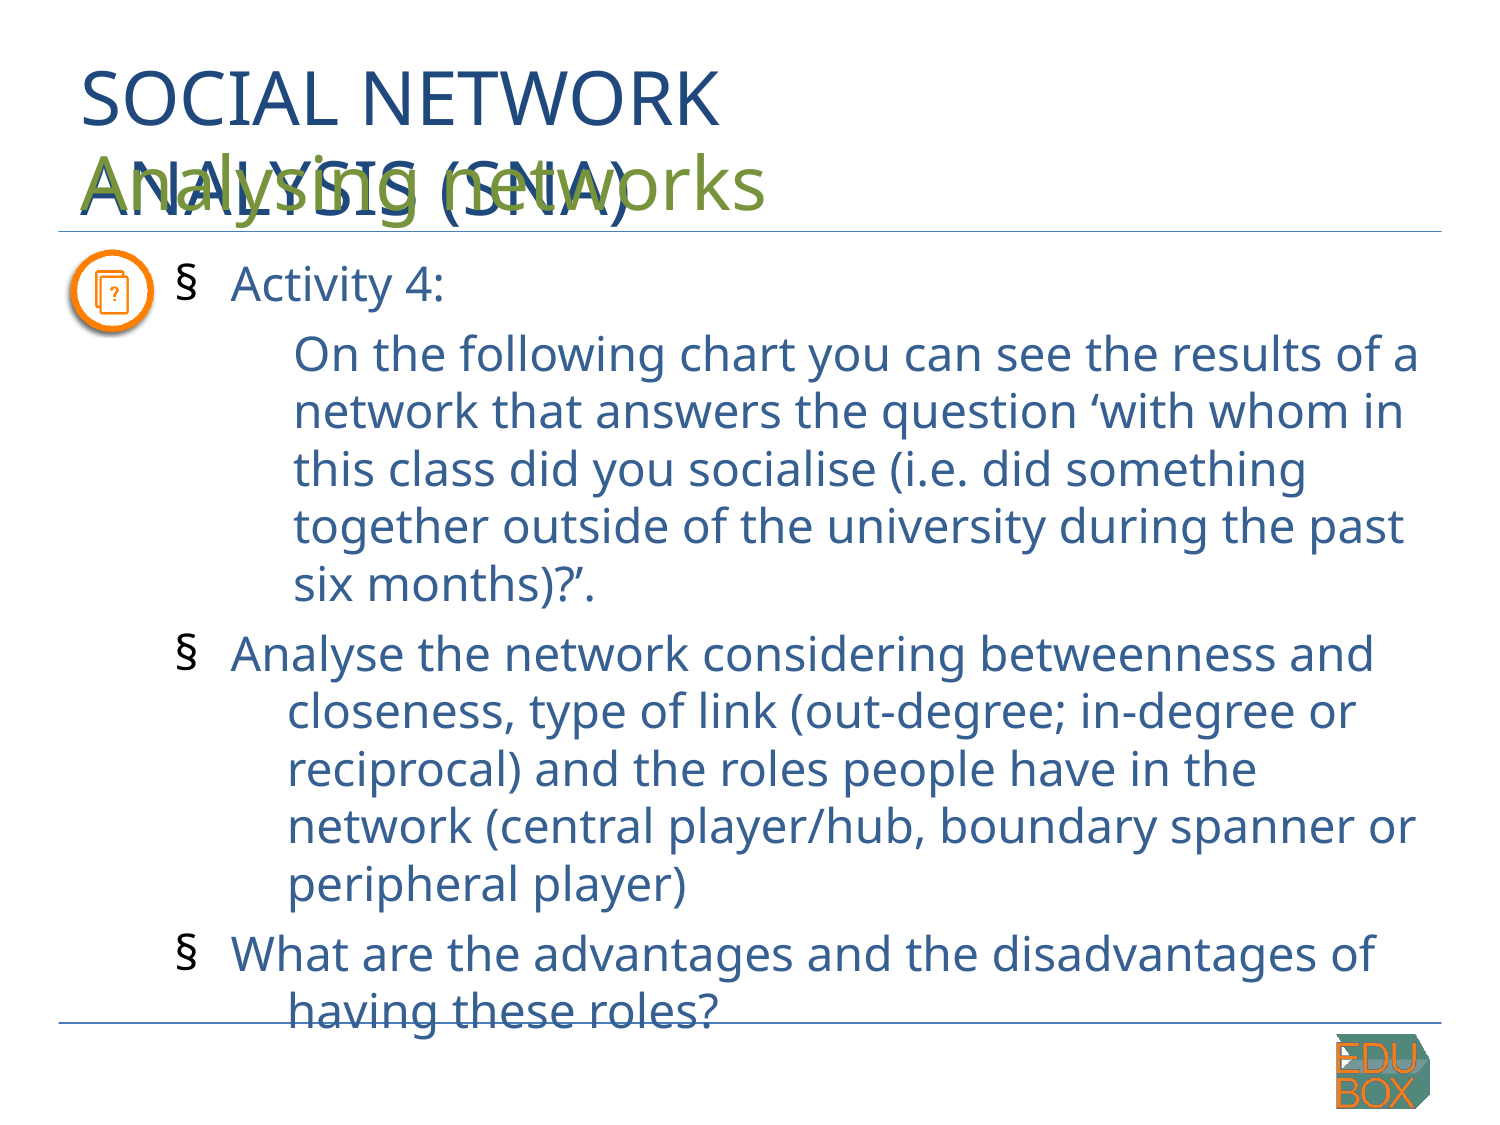

# SOCIAL NETWORK ANALYSIS (SNA)
Analysing networks
Activity 4:
On the following chart you can see the results of a network that answers the question ‘with whom in this class did you socialise (i.e. did something together outside of the university during the past six months)?’.
Analyse the network considering betweenness and closeness, type of link (out-degree; in-degree or reciprocal) and the roles people have in the network (central player/hub, boundary spanner or peripheral player)
What are the advantages and the disadvantages of having these roles?